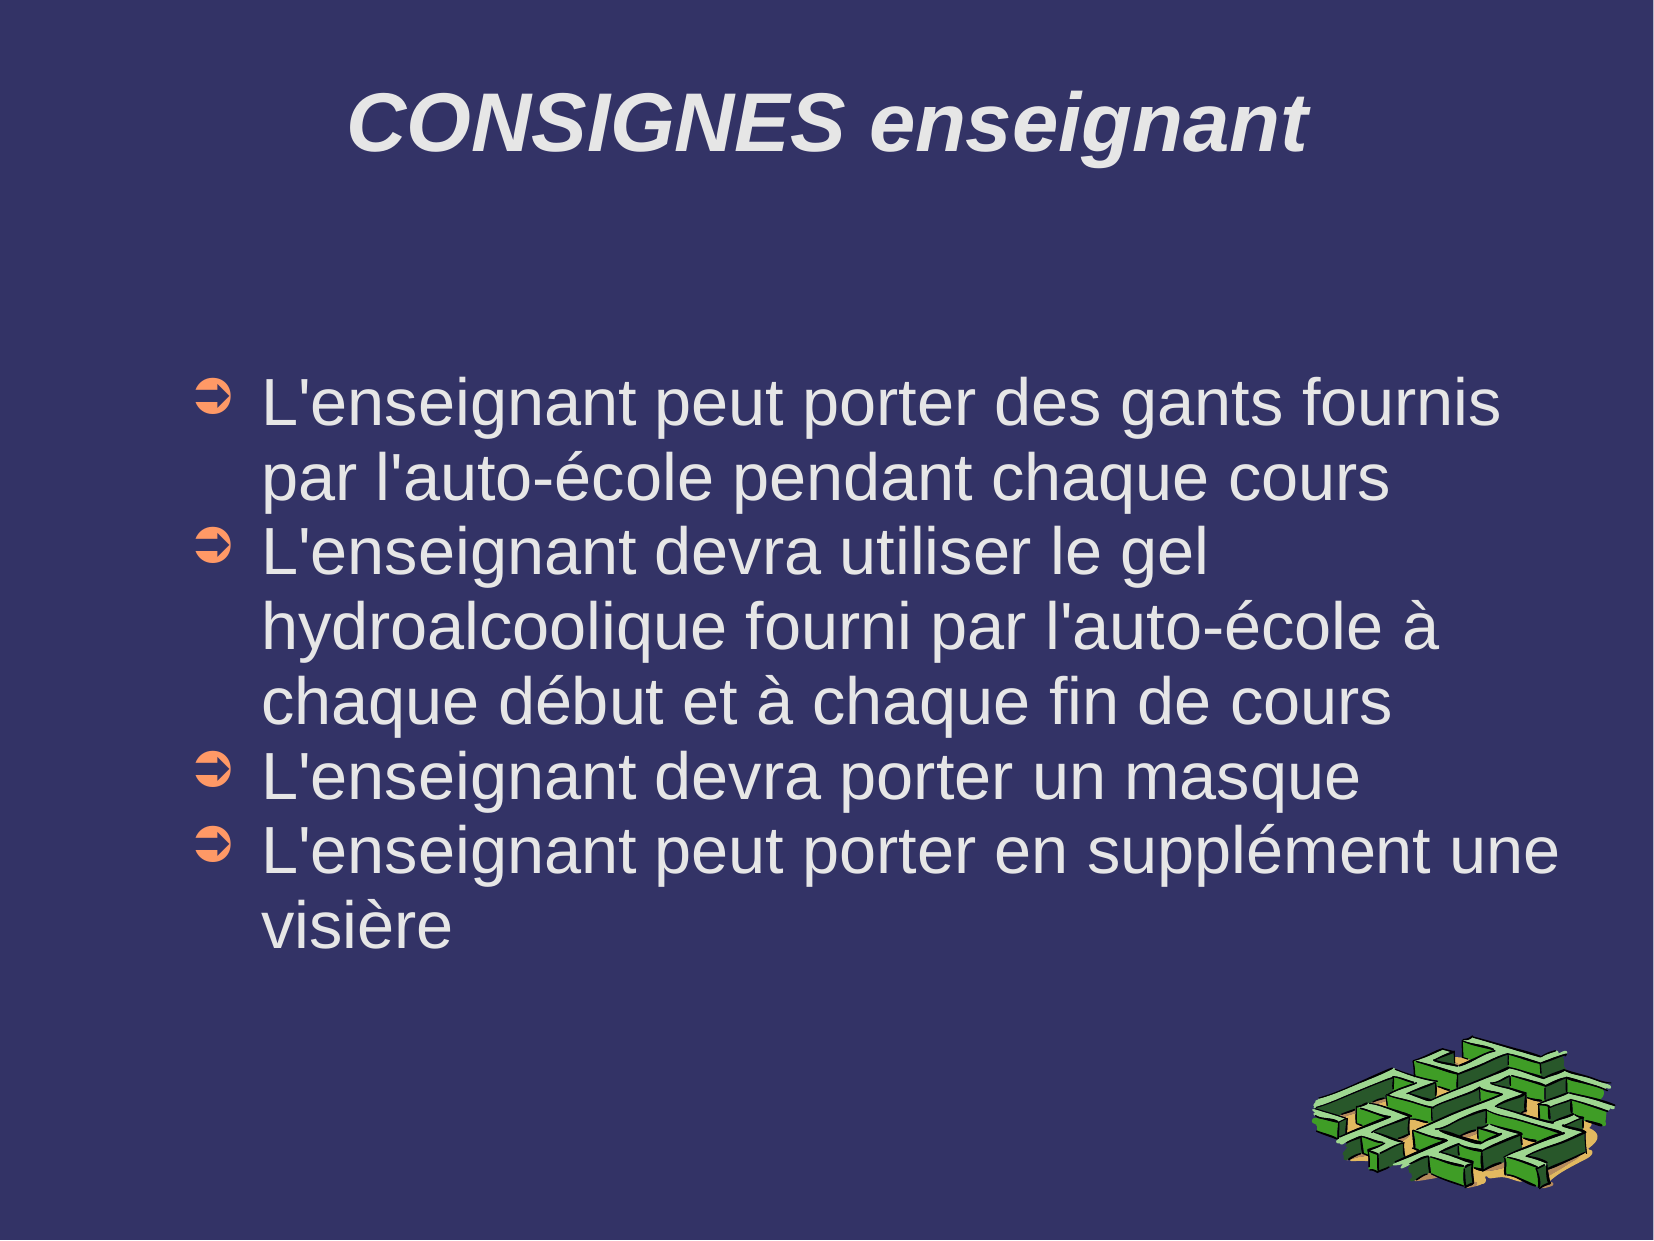

# CONSIGNES enseignant
L'enseignant peut porter des gants fournis par l'auto-école pendant chaque cours
L'enseignant devra utiliser le gel hydroalcoolique fourni par l'auto-école à chaque début et à chaque fin de cours
L'enseignant devra porter un masque
L'enseignant peut porter en supplément une visière